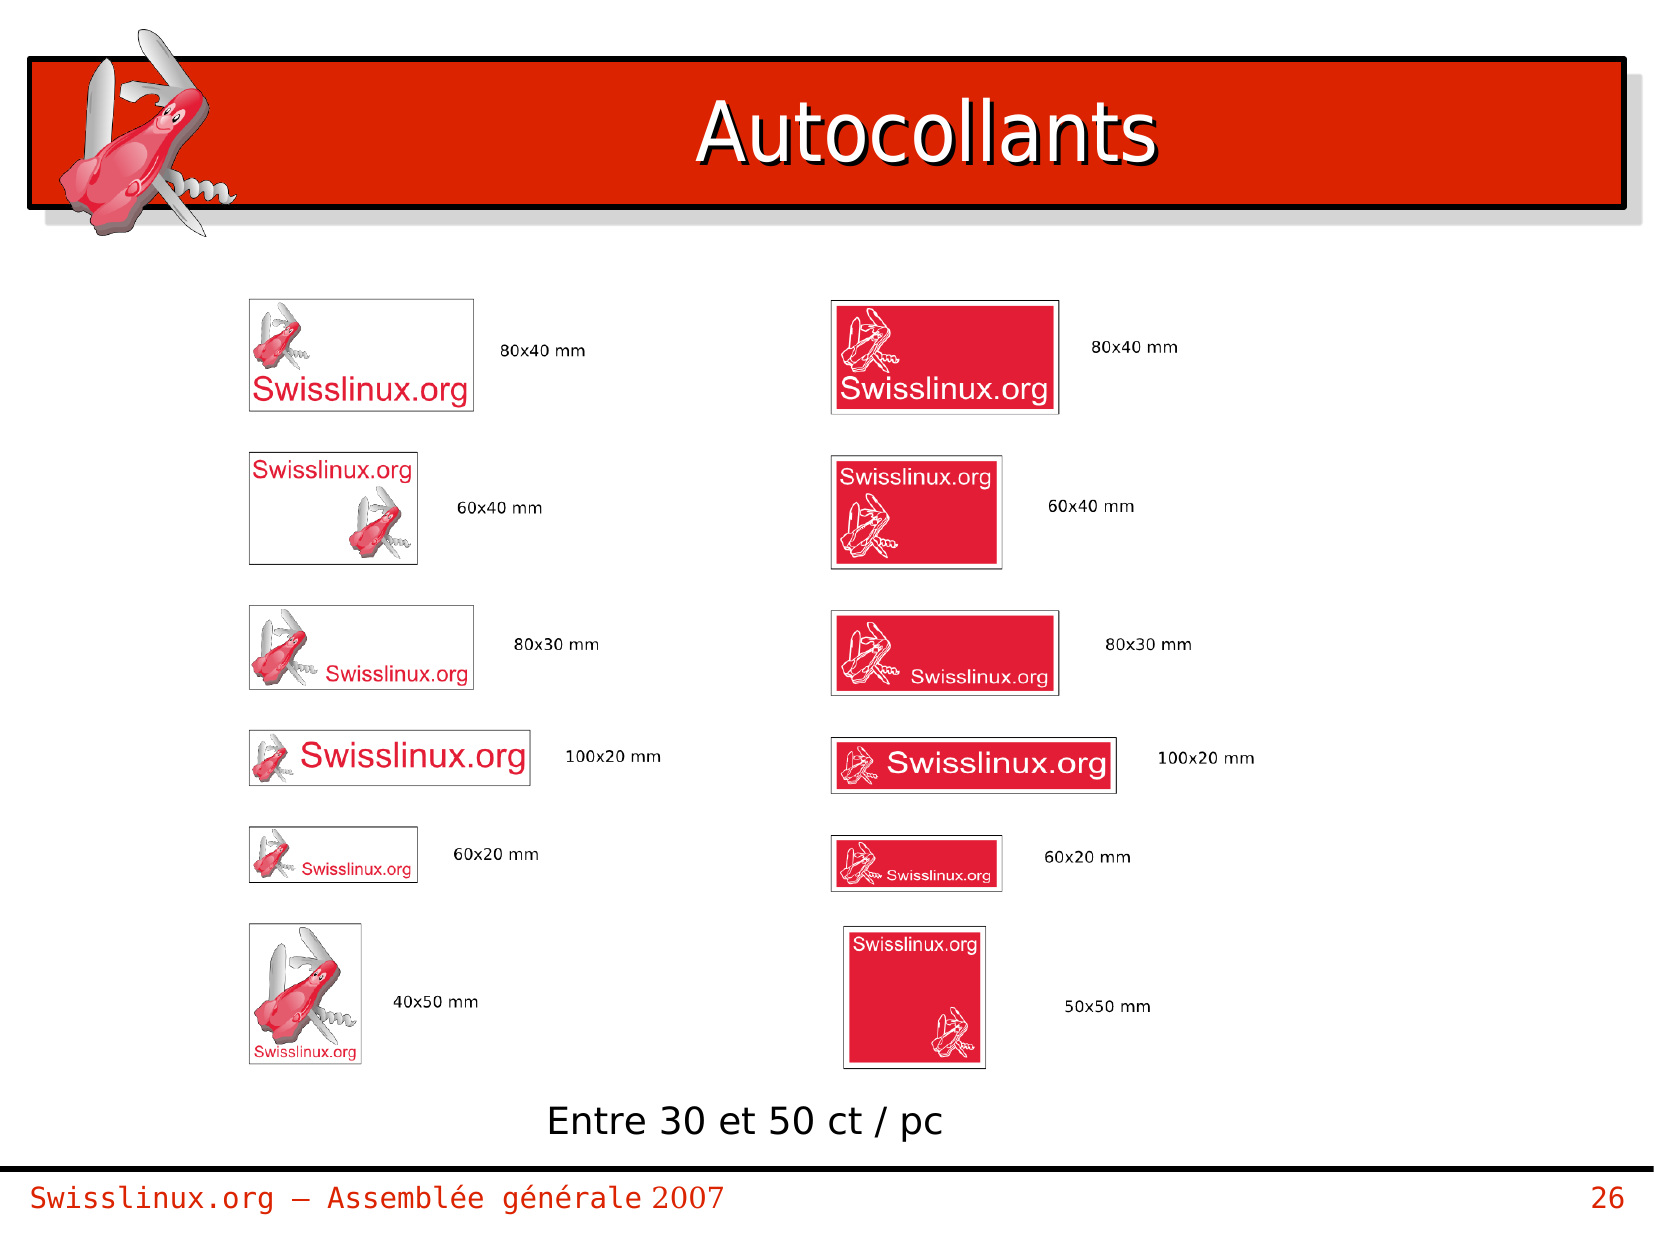

# Autocollants
Entre 30 et 50 ct / pc
26 Janvier 2007
26